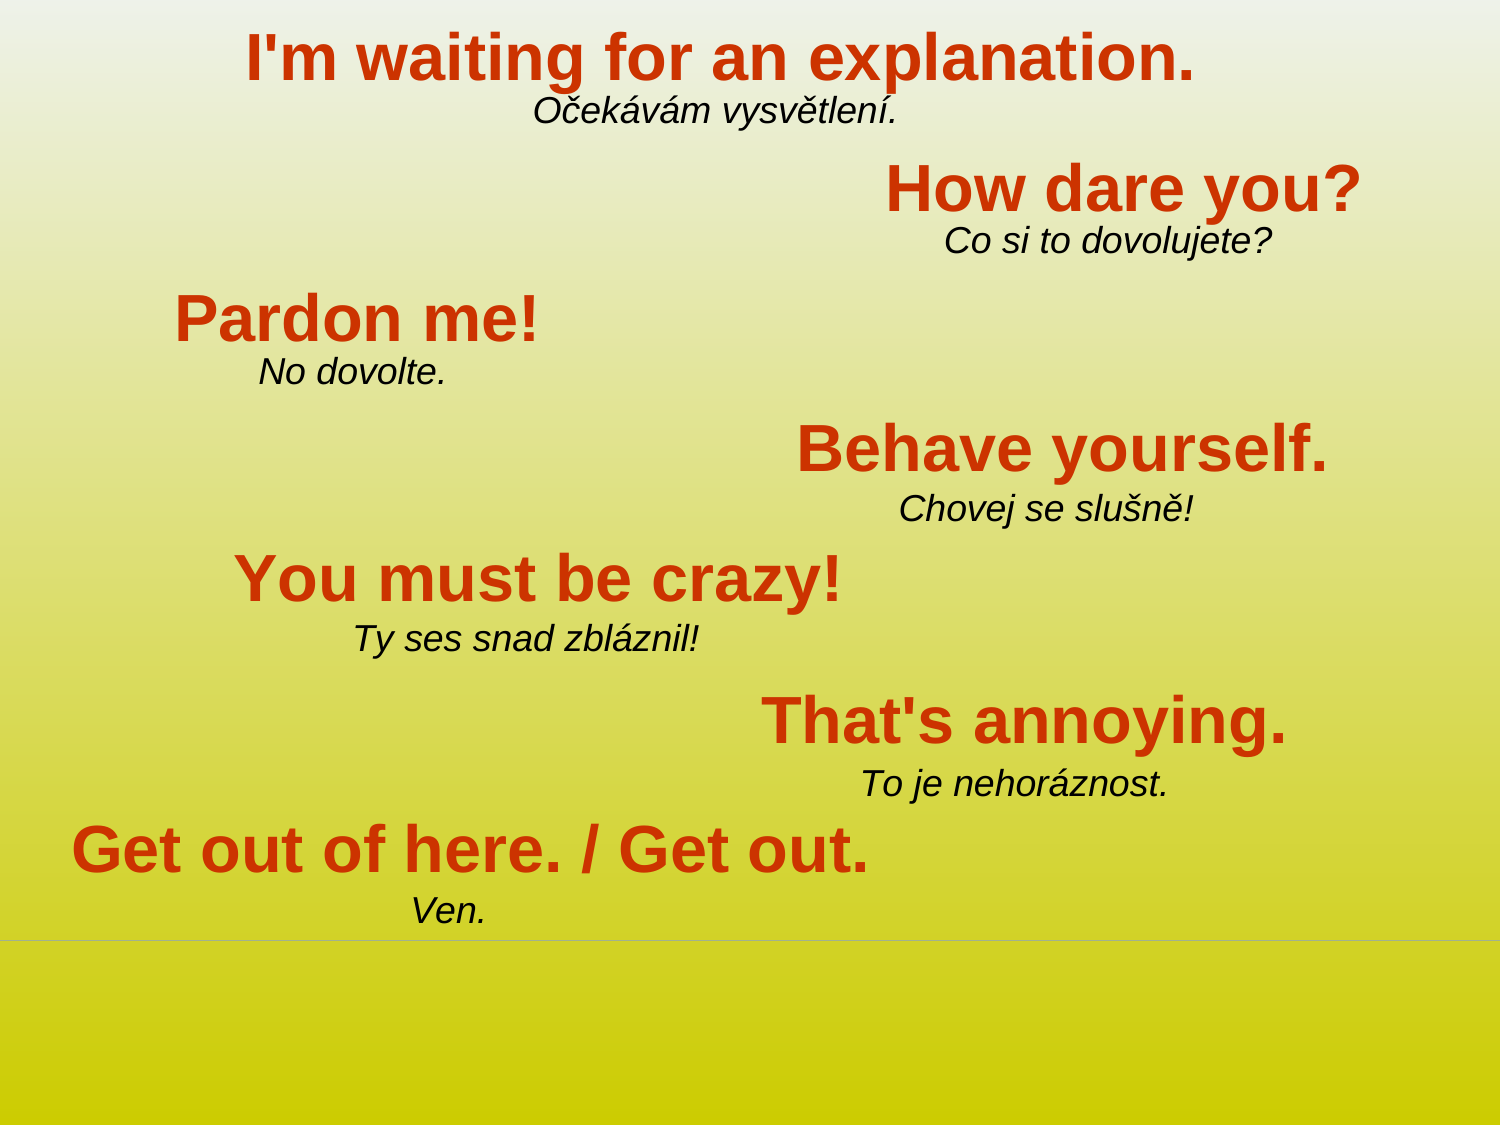

I'm waiting for an explanation.
Očekávám vysvětlení.
How dare you?
Co si to dovolujete?
Pardon me!
No dovolte.
Behave yourself.
Chovej se slušně!
You must be crazy!
Ty ses snad zbláznil!
That's annoying.
To je nehoráznost.
Get out of here. / Get out.
Ven.